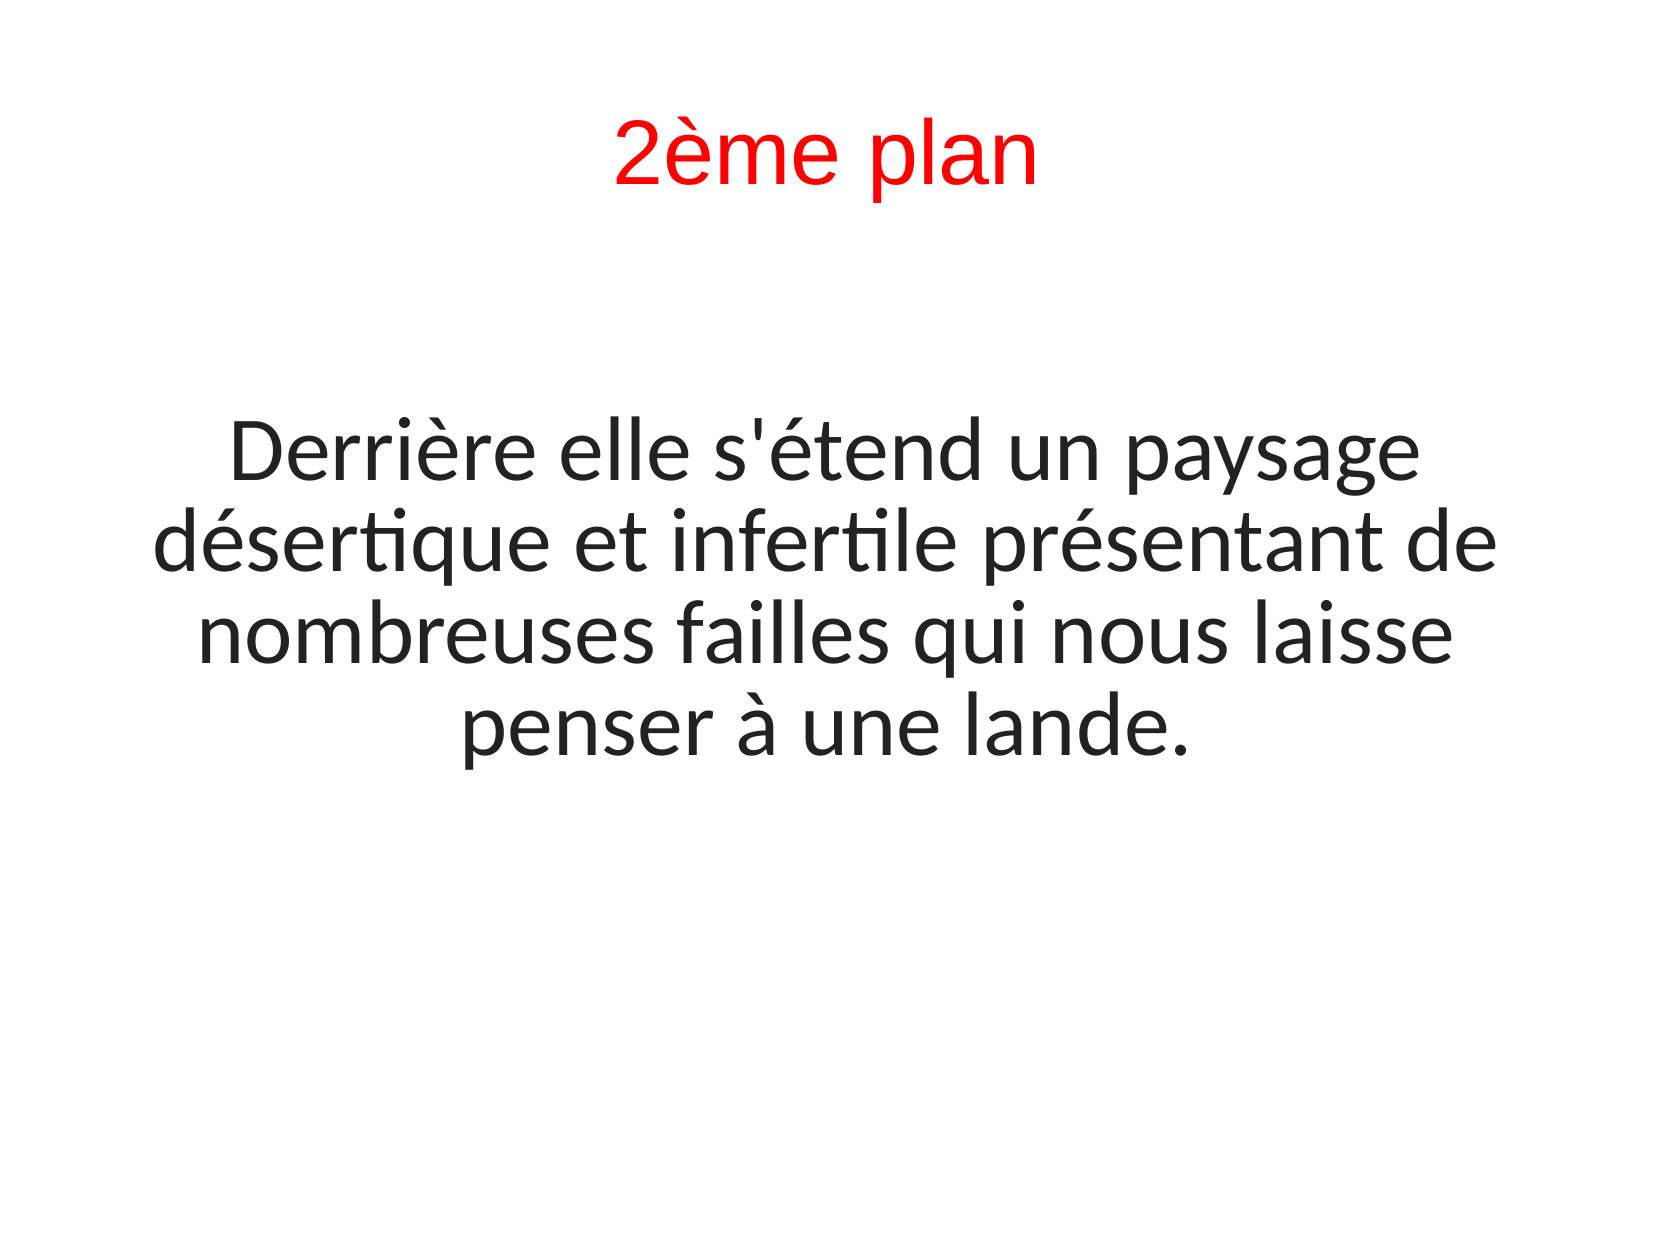

# 2ème plan
Derrière elle s'étend un paysage désertique et infertile présentant de nombreuses failles qui nous laisse penser à une lande.